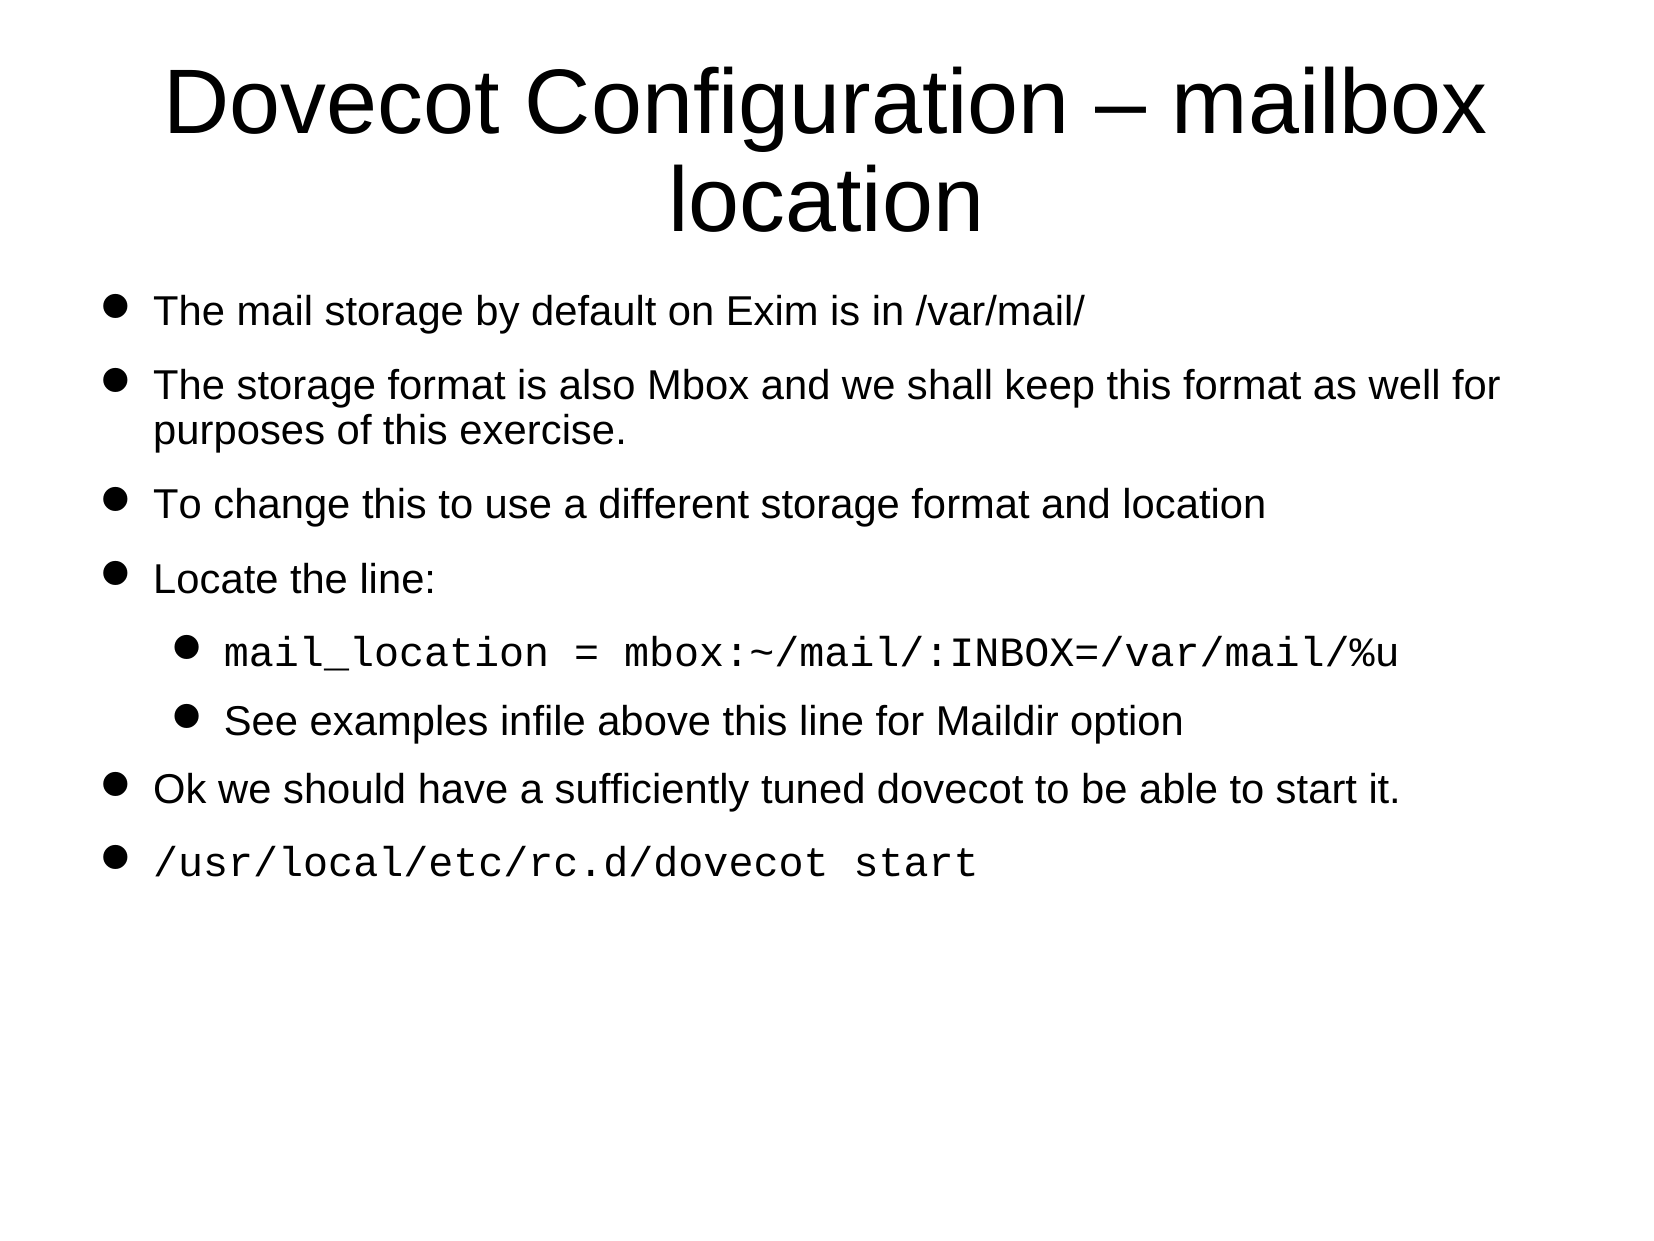

Dovecot Configuration – mailbox location
The mail storage by default on Exim is in /var/mail/
The storage format is also Mbox and we shall keep this format as well for purposes of this exercise.
To change this to use a different storage format and location
Locate the line:
mail_location = mbox:~/mail/:INBOX=/var/mail/%u
See examples infile above this line for Maildir option
Ok we should have a sufficiently tuned dovecot to be able to start it.
/usr/local/etc/rc.d/dovecot start